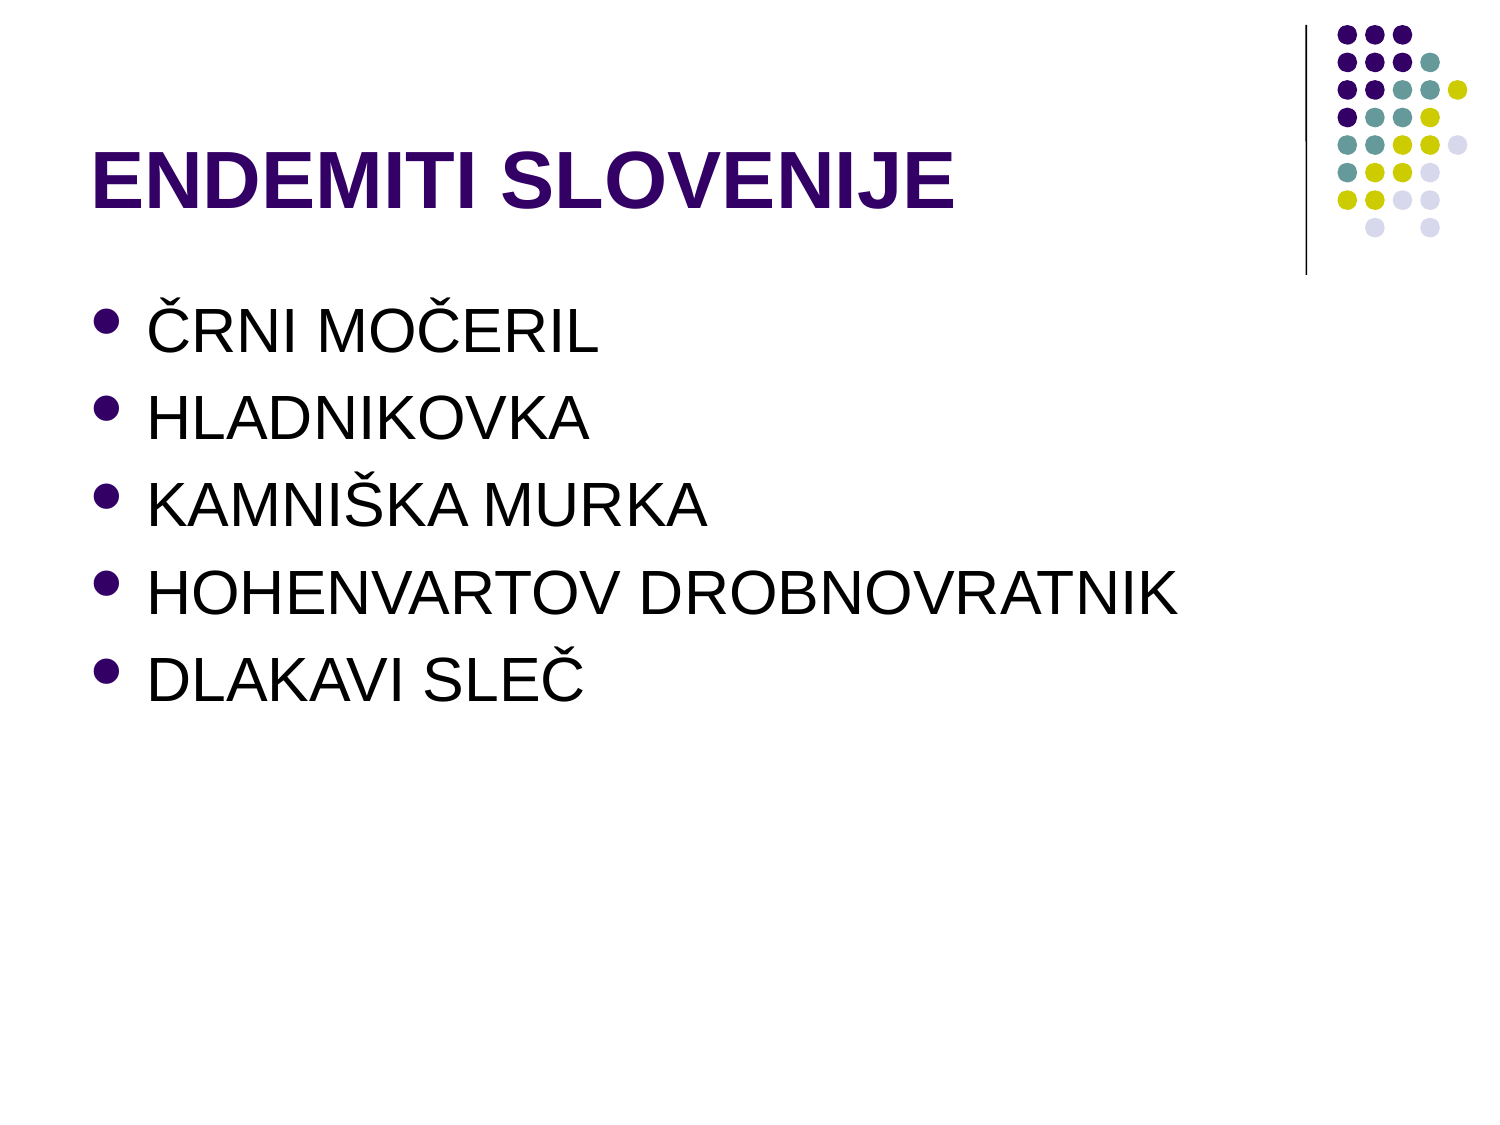

# ENDEMITI SLOVENIJE
ČRNI MOČERIL
HLADNIKOVKA
KAMNIŠKA MURKA
HOHENVARTOV DROBNOVRATNIK
DLAKAVI SLEČ